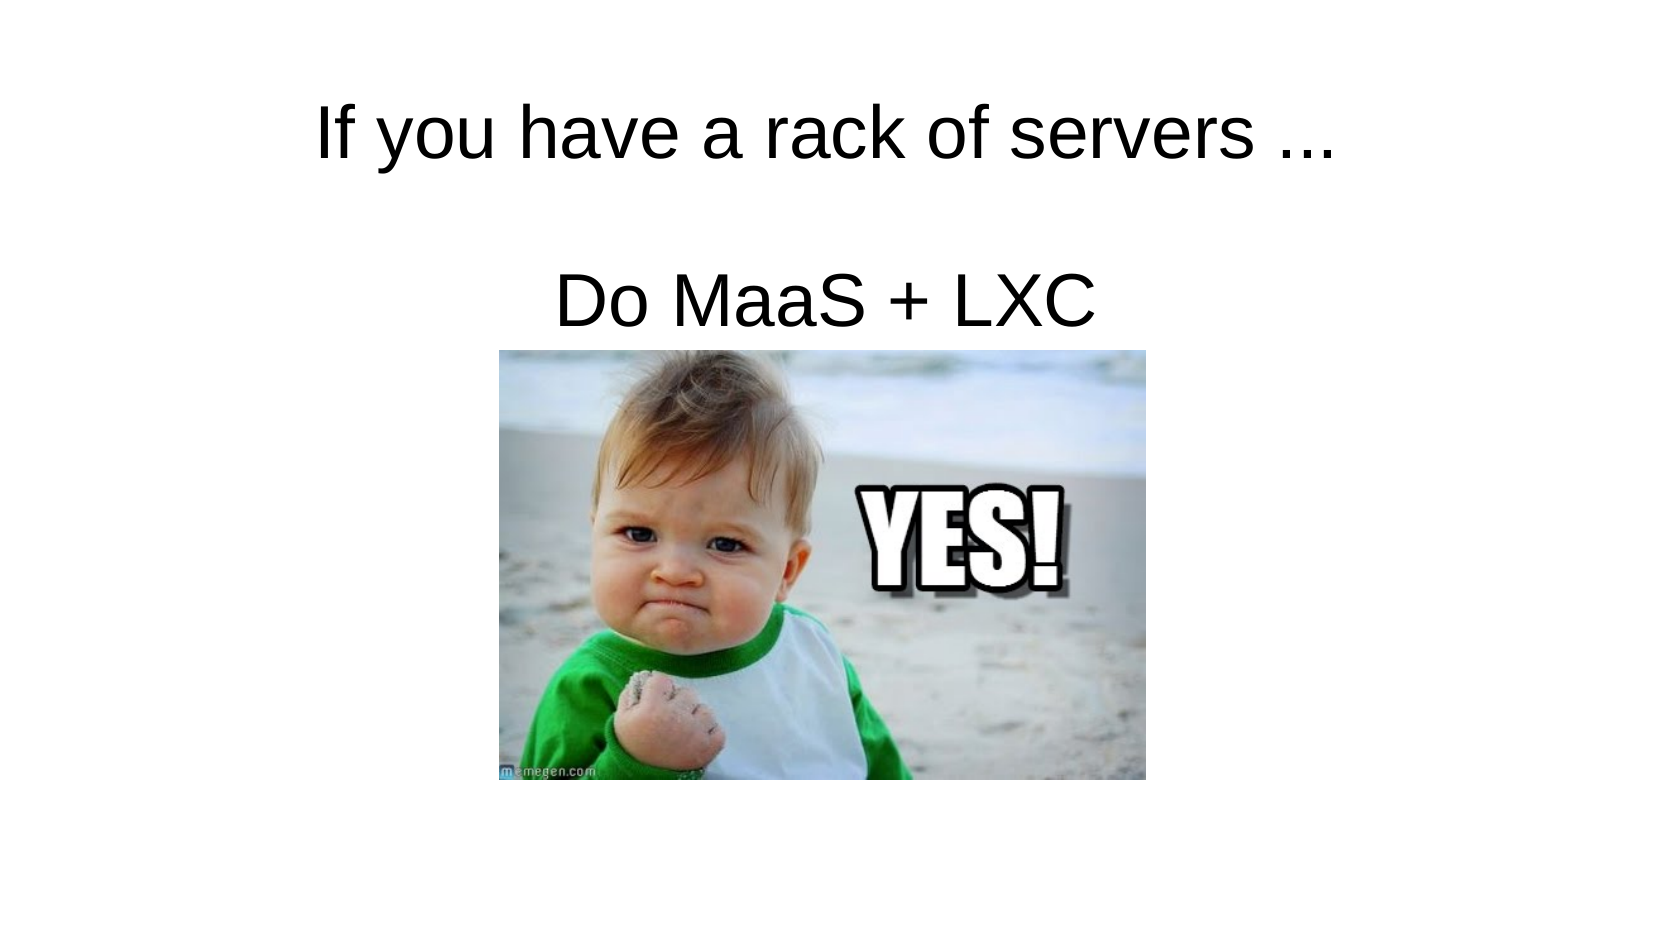

# If you have a rack of servers ... Do MaaS + LXC